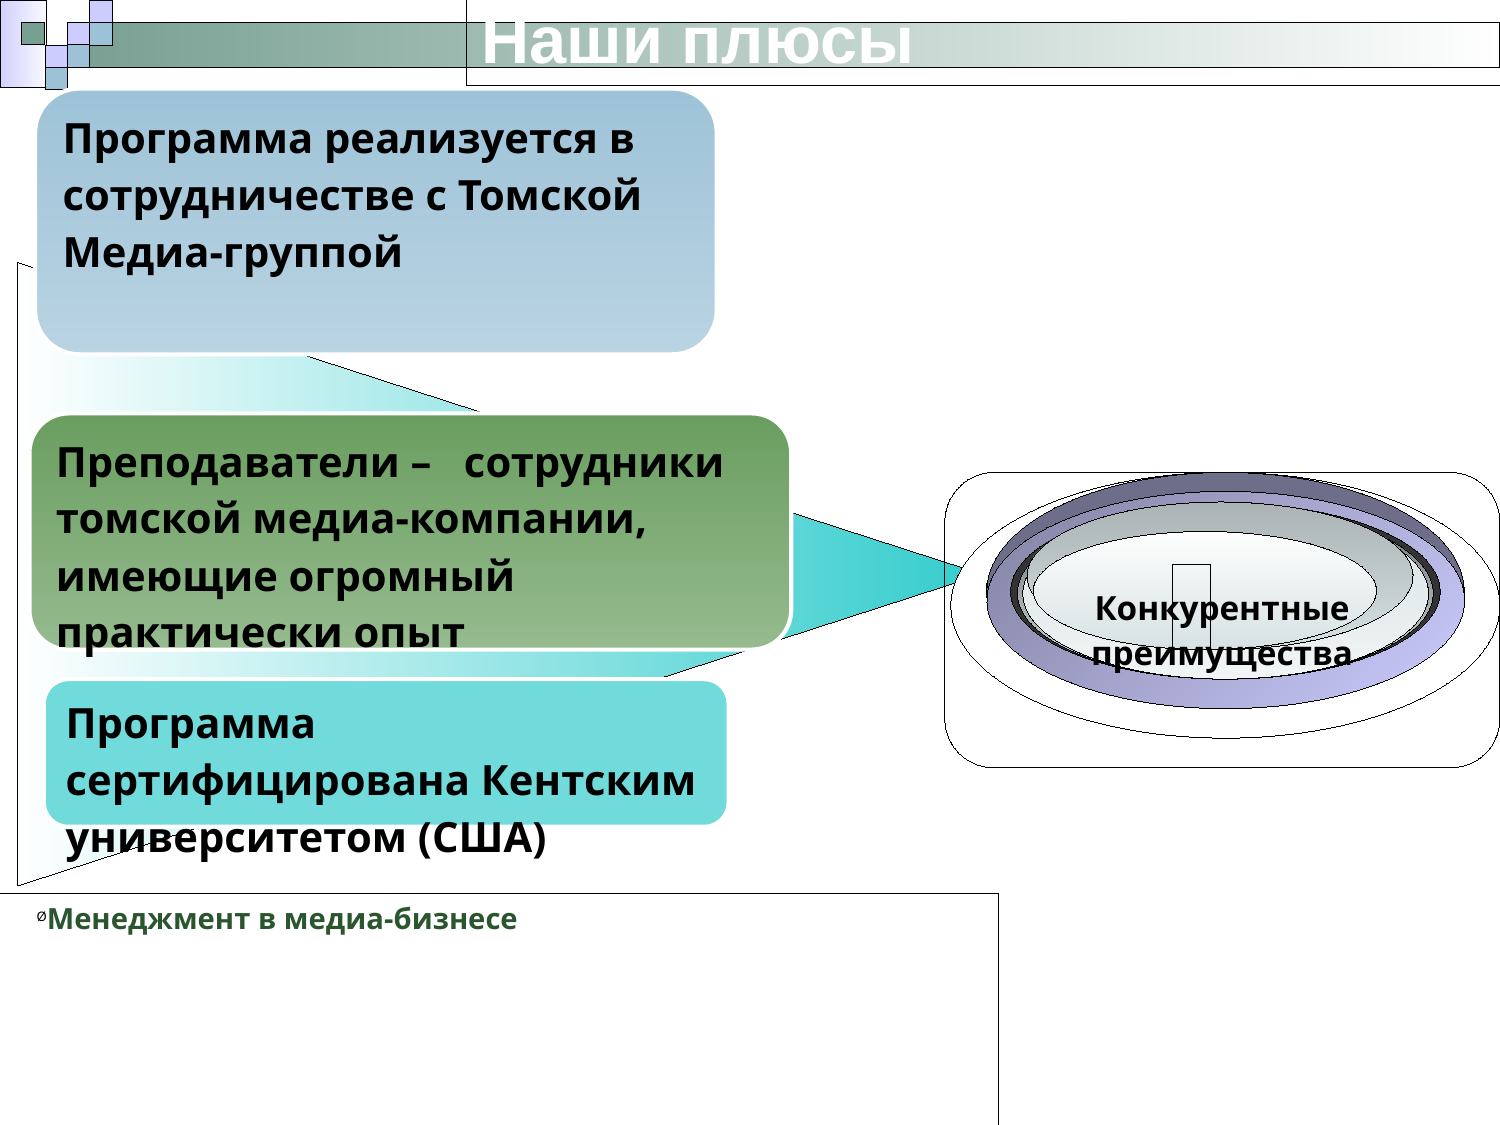

Наши плюсы
Программа реализуется в сотрудничестве с Томской
Медиа-группой
Преподаватели – сотрудники томской медиа-компании, имеющие огромный практически опыт
Конкурентные преимущества
Программа сертифицирована Кентским университетом (США)
Менеджмент в медиа-бизнесе